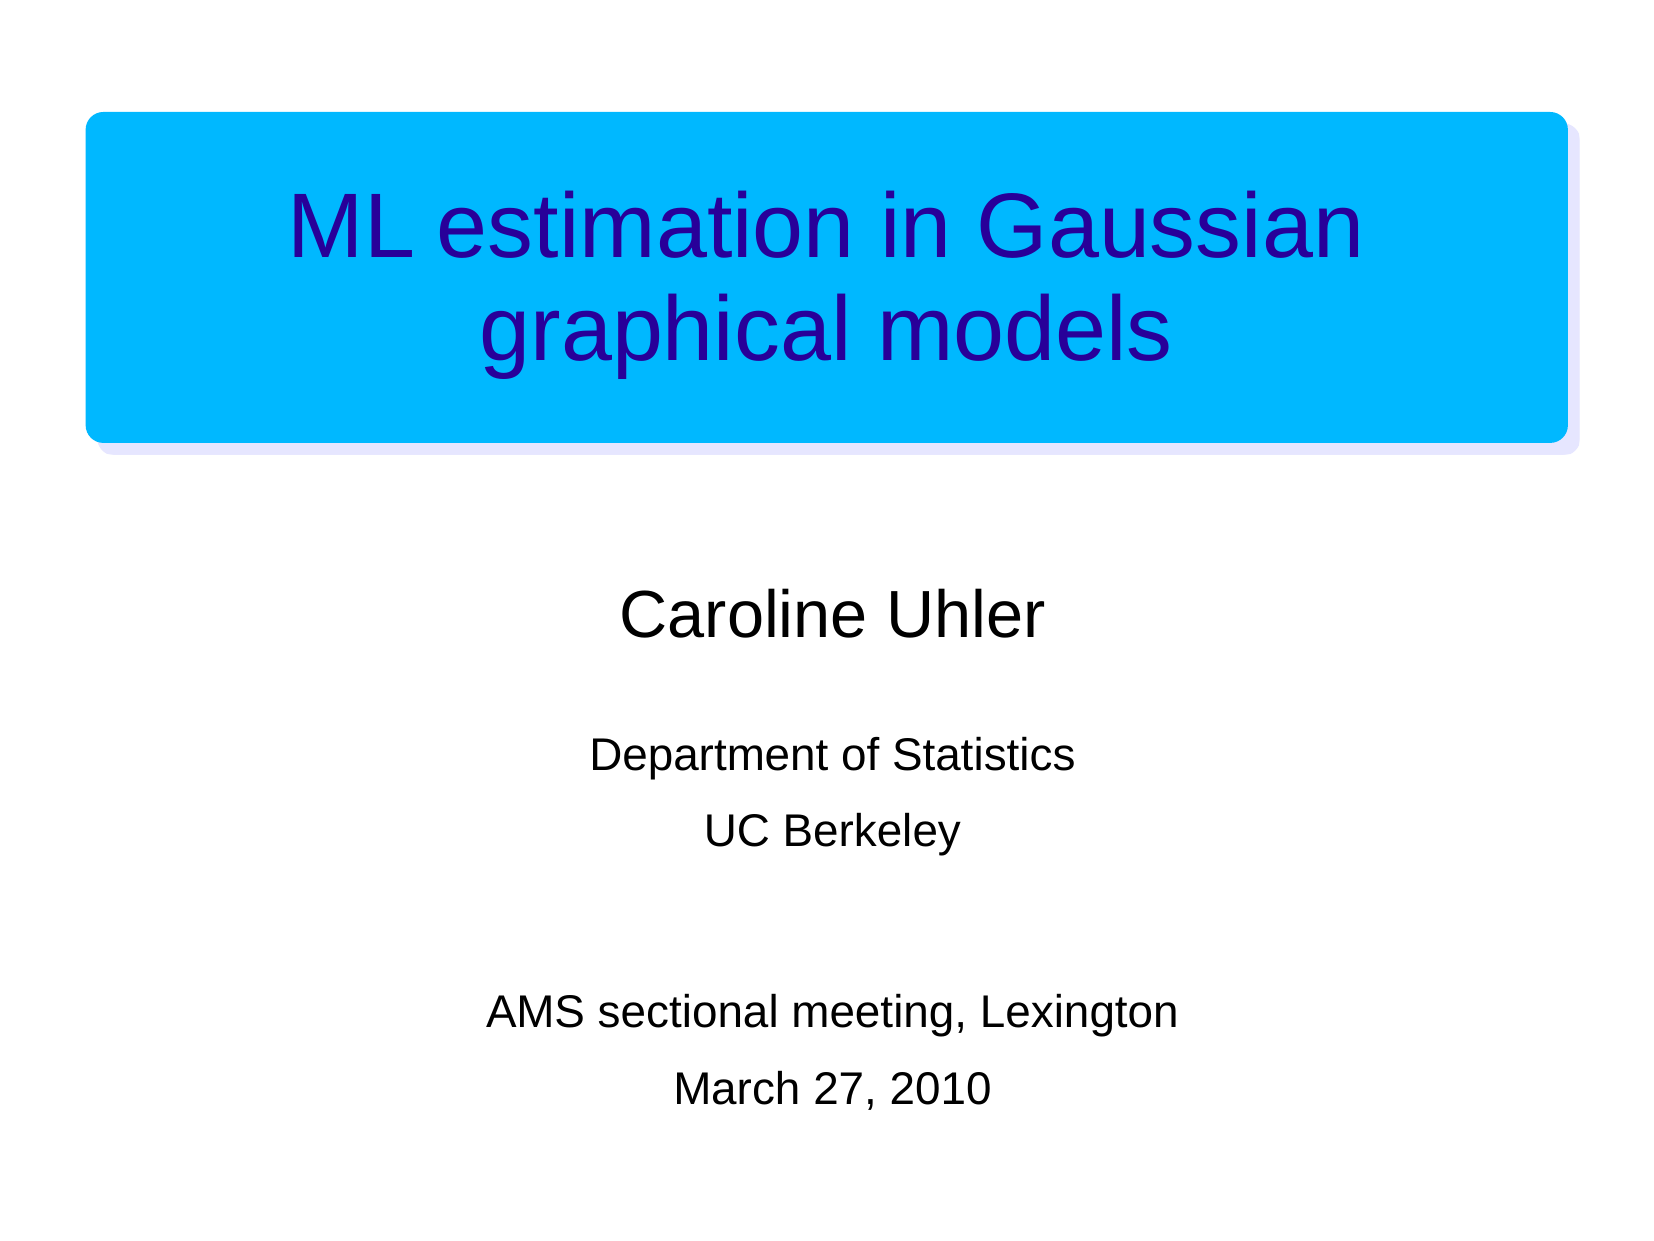

# ML estimation in Gaussian graphical models
Caroline Uhler
Department of Statistics
UC Berkeley
AMS sectional meeting, Lexington
March 27, 2010